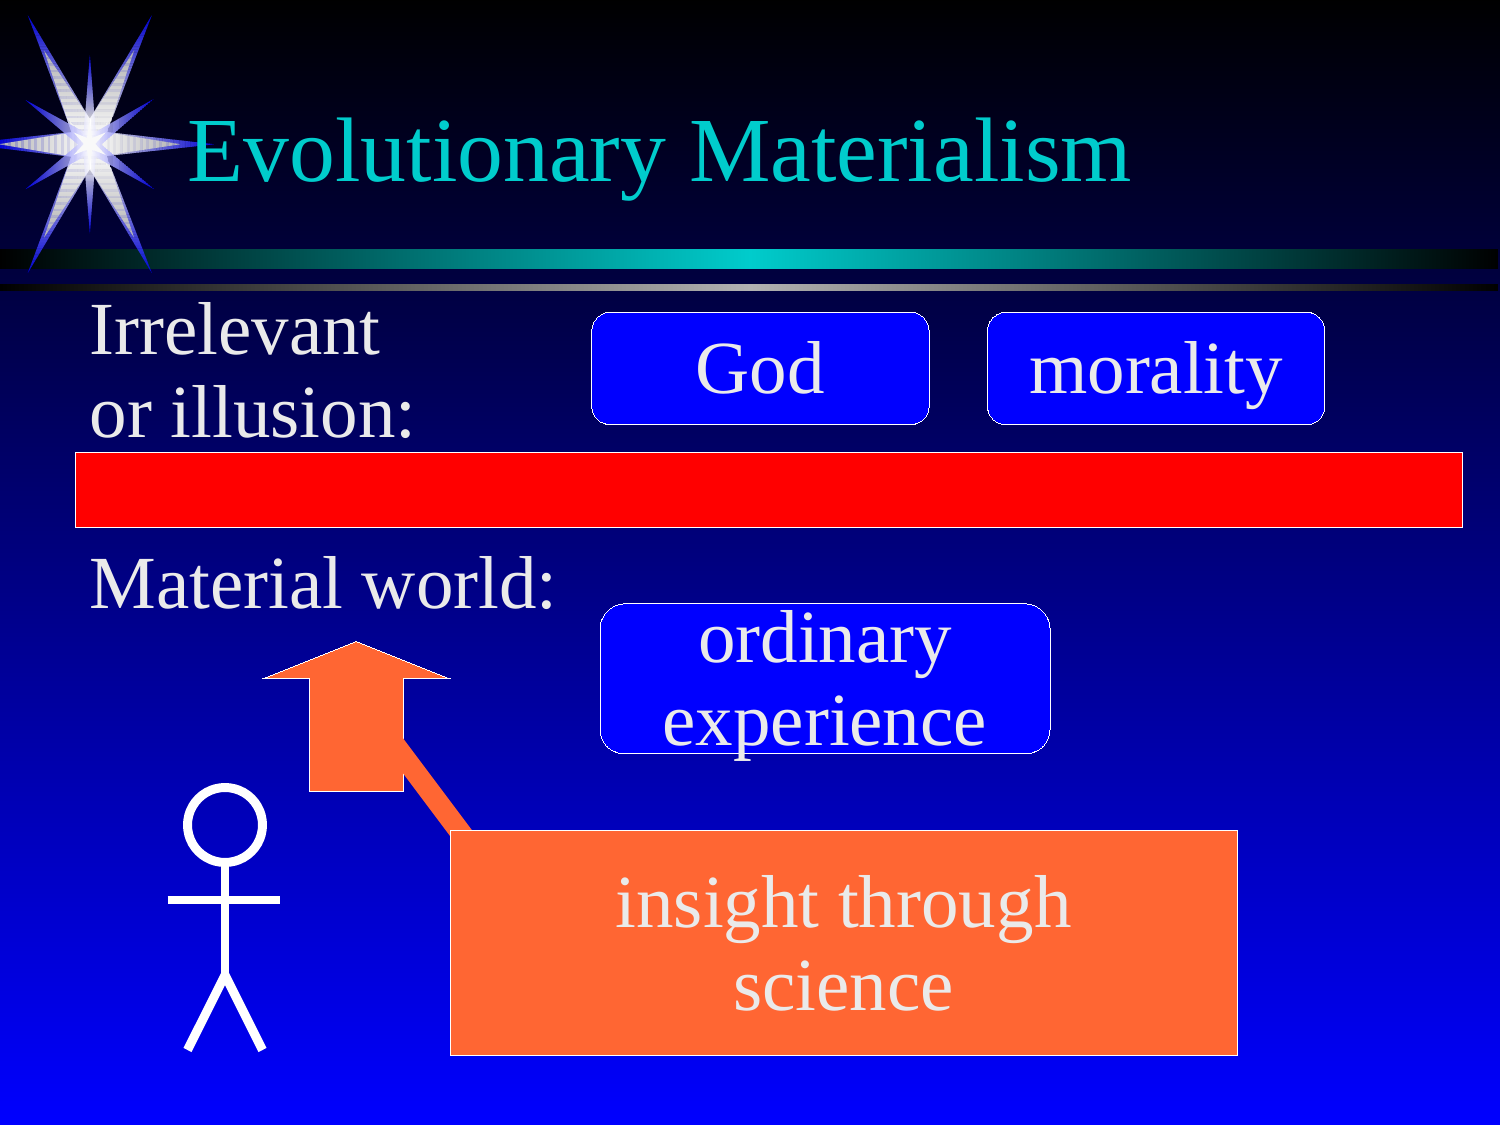

# Evolutionary Materialism
Irrelevant
or illusion:
God
morality
Material world:
ordinary
experience
insight through
science